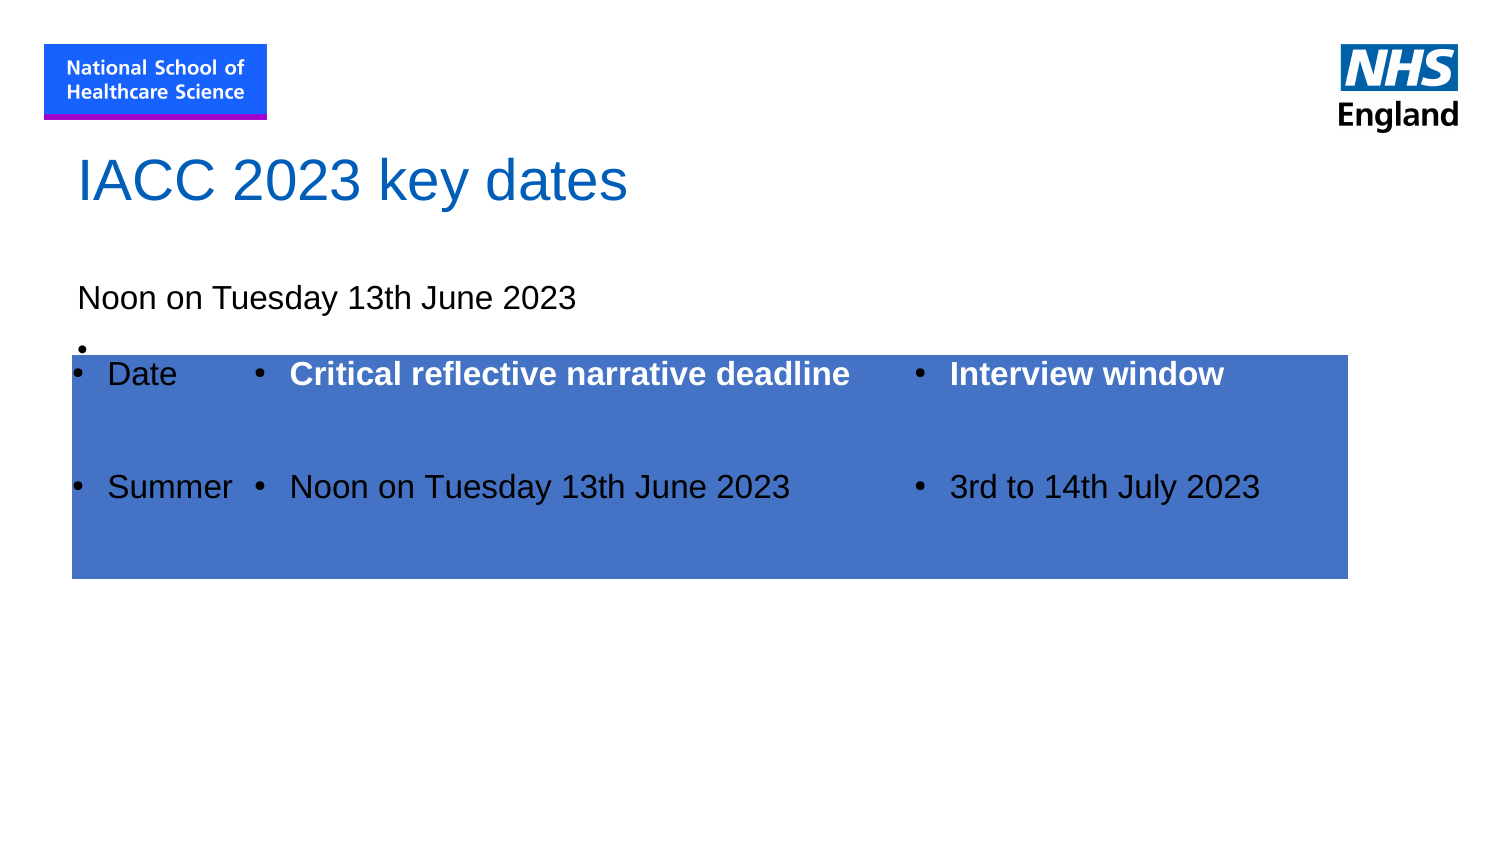

# IACC 2023 key dates
Noon on Tuesday 13th June 2023
| Date | Critical reflective narrative deadline | Interview window |
| --- | --- | --- |
| Summer | Noon on Tuesday 13th June 2023 | 3rd to 14th July 2023 |